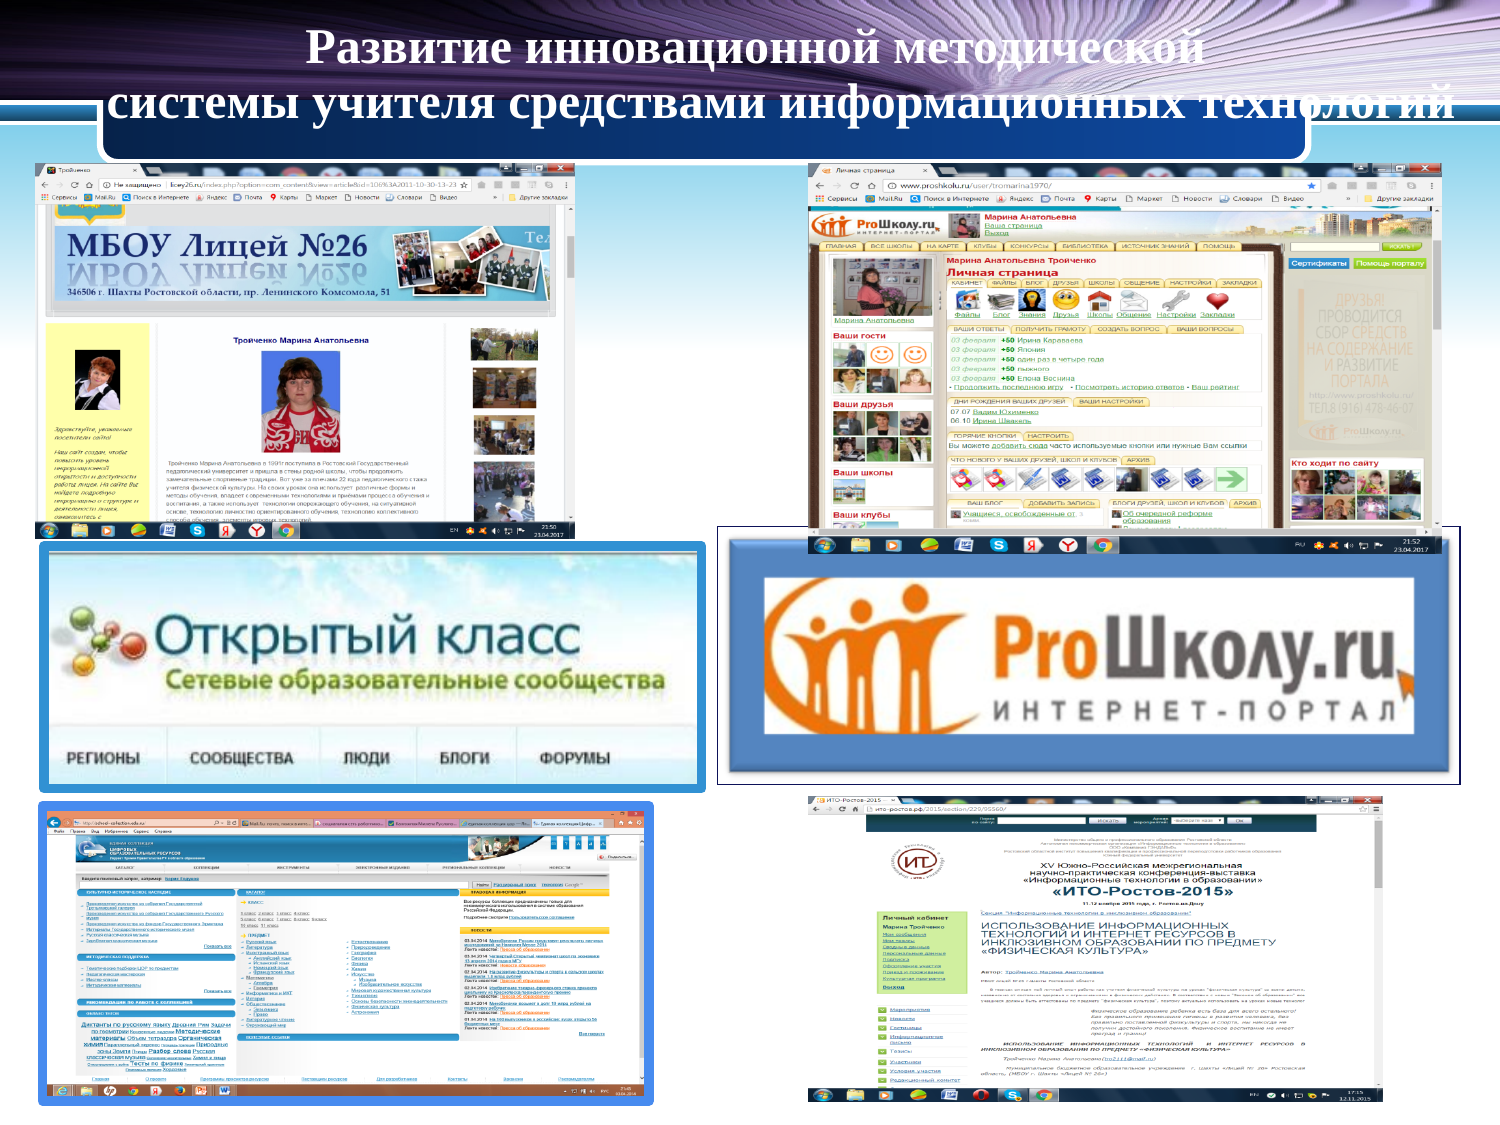

Развитие инновационной методической
 системы учителя средствами информационных технологий